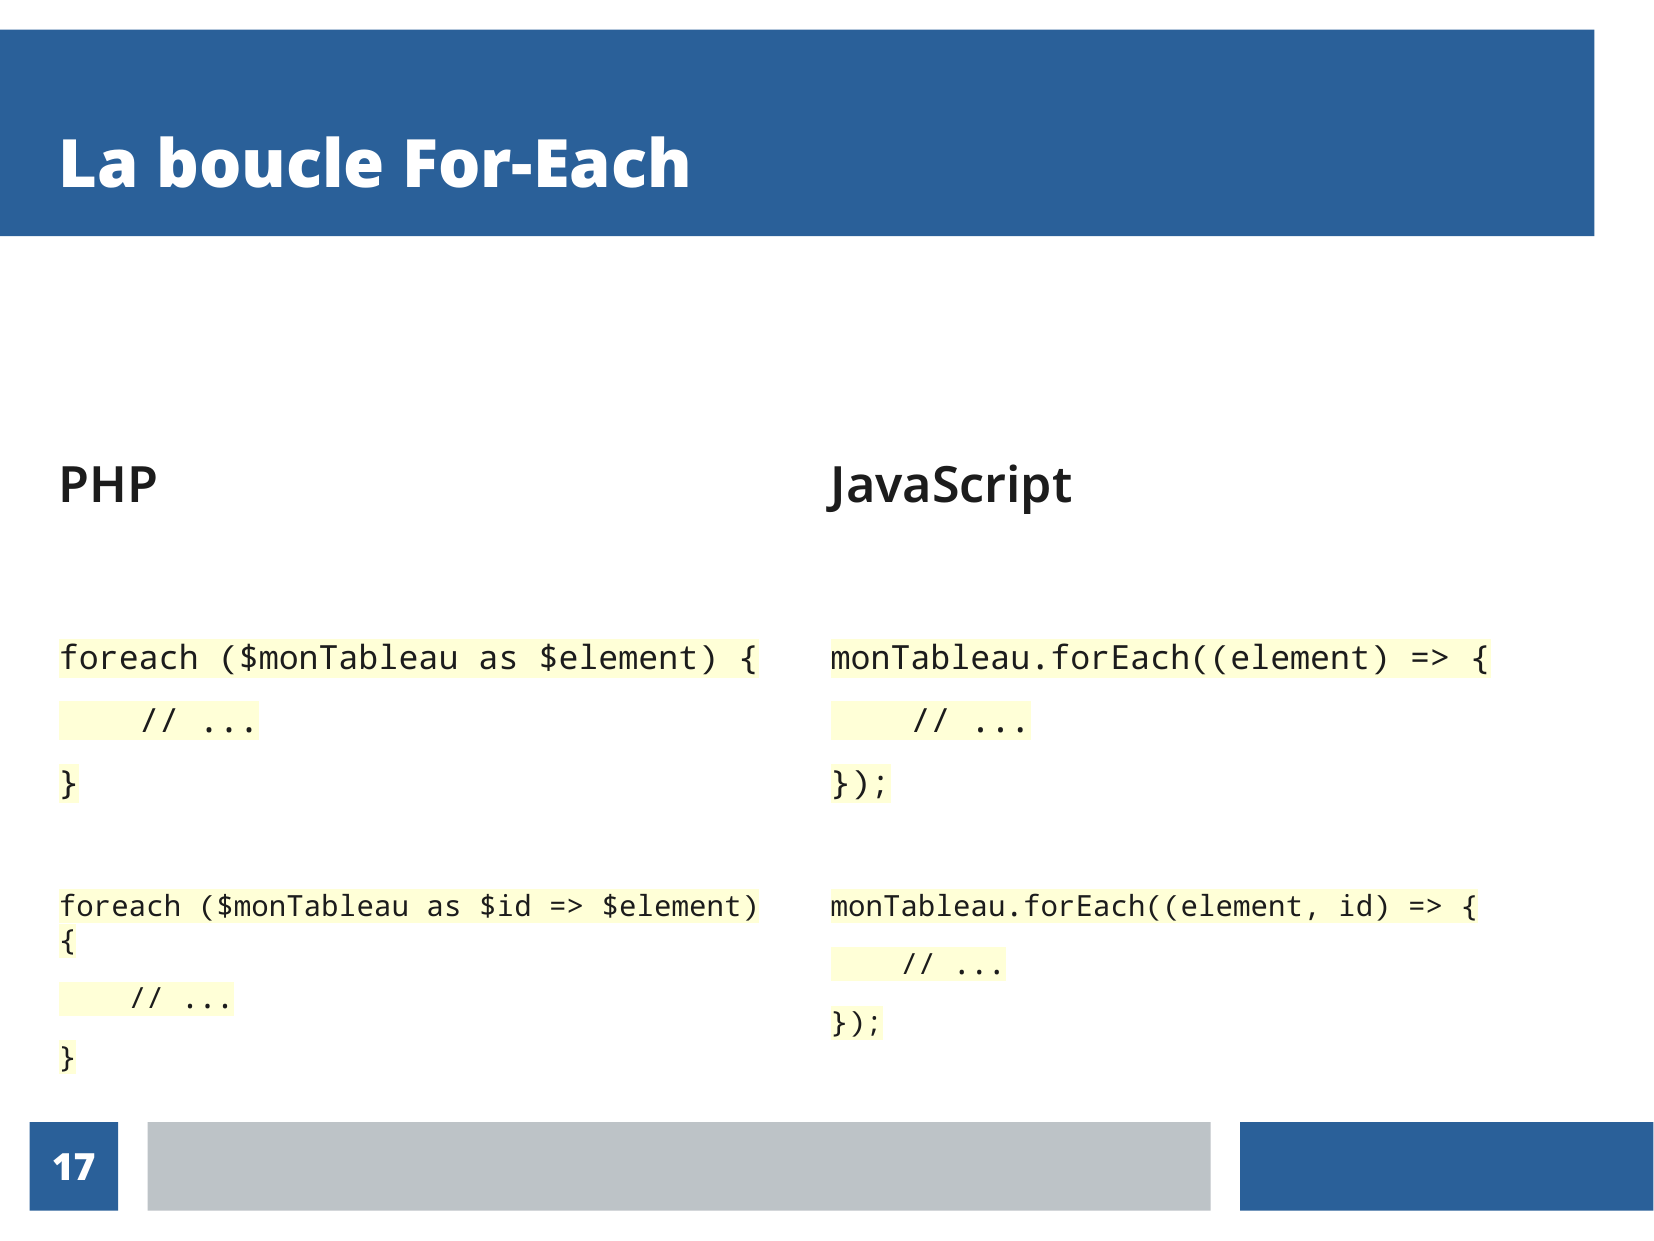

# La boucle For-Each
PHP
foreach ($monTableau as $element) {
 // ...
}
foreach ($monTableau as $id => $element) {
 // ...
}
JavaScript
monTableau.forEach((element) => {
 // ...
});
monTableau.forEach((element, id) => {
 // ...
});
17